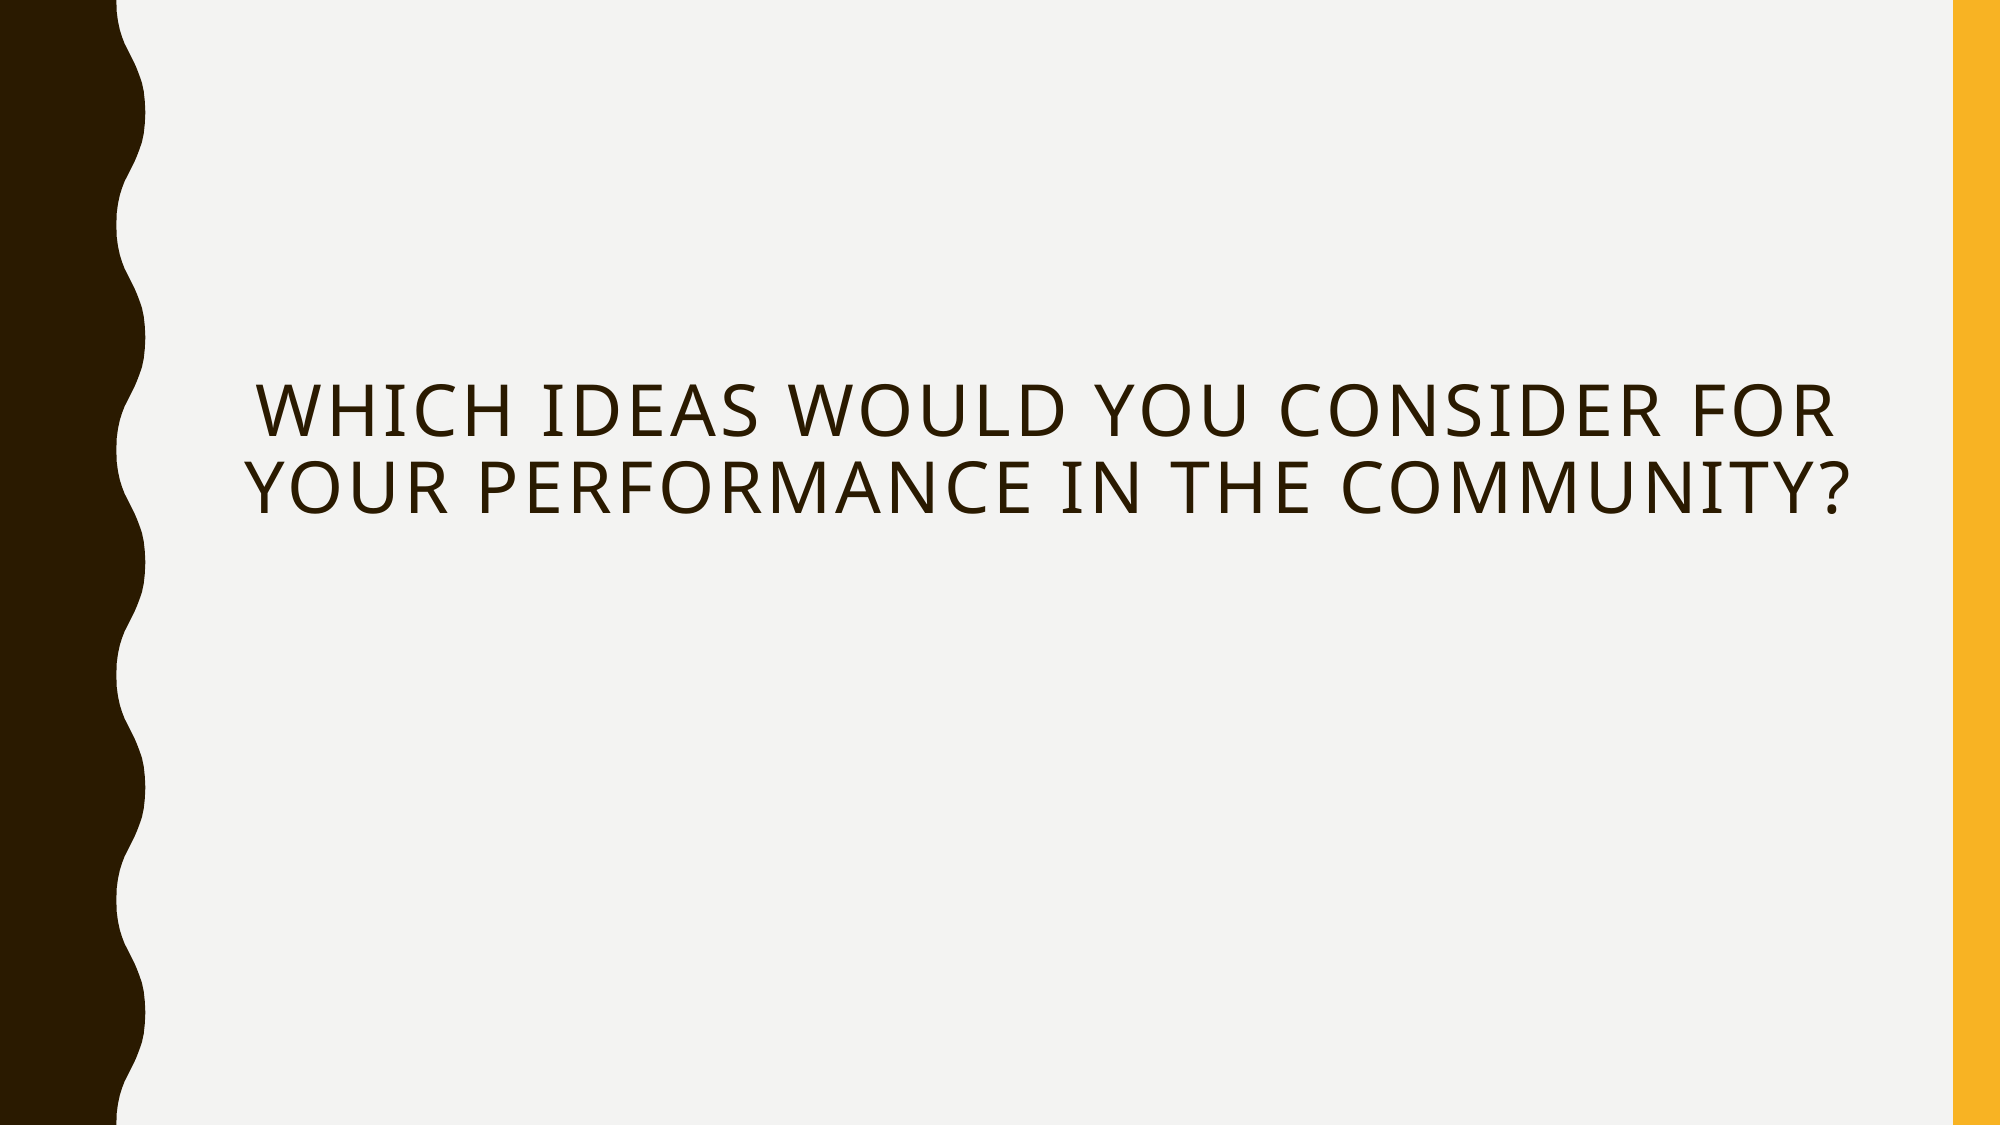

# Which ideas would you consider for your performance in the community?